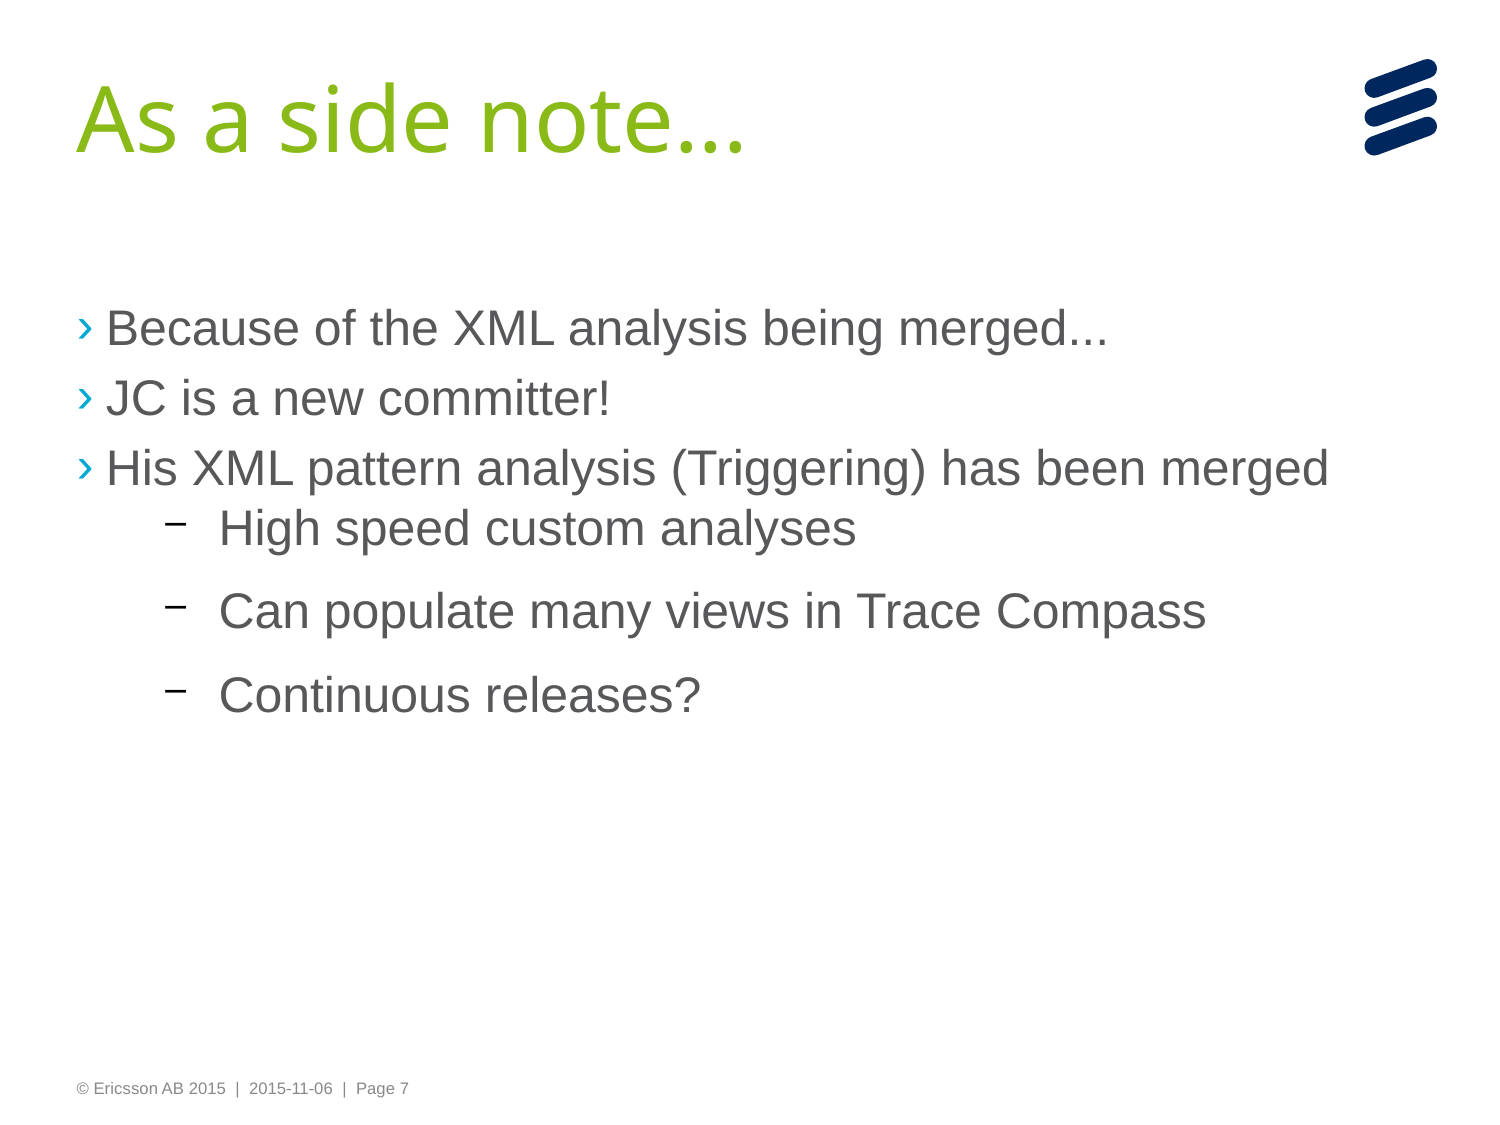

As a side note...
# Because of the XML analysis being merged...
JC is a new committer!
His XML pattern analysis (Triggering) has been merged
High speed custom analyses
Can populate many views in Trace Compass
Continuous releases?